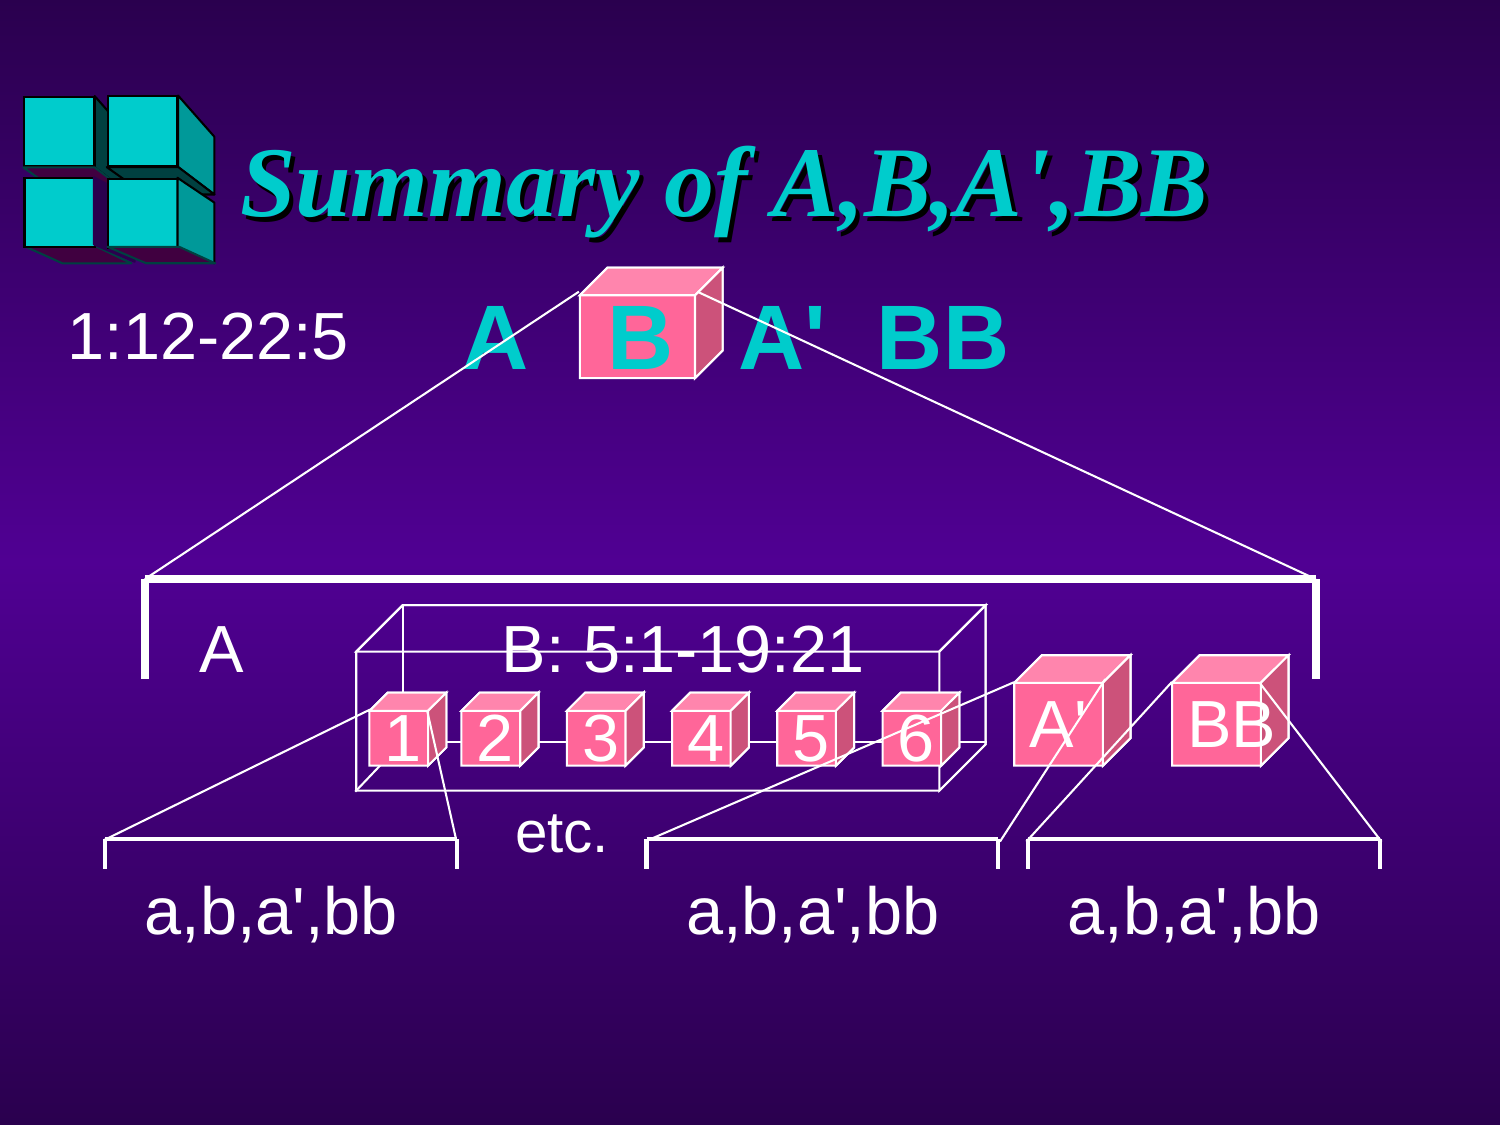

# Summary of A,B,A',BB
A
B
A'
BB
1:12-22:5
A
B: 5:1-19:21
A'
BB
a,b,a',bb
a,b,a',bb
1
2
3
4
5
6
a,b,a',bb
etc.